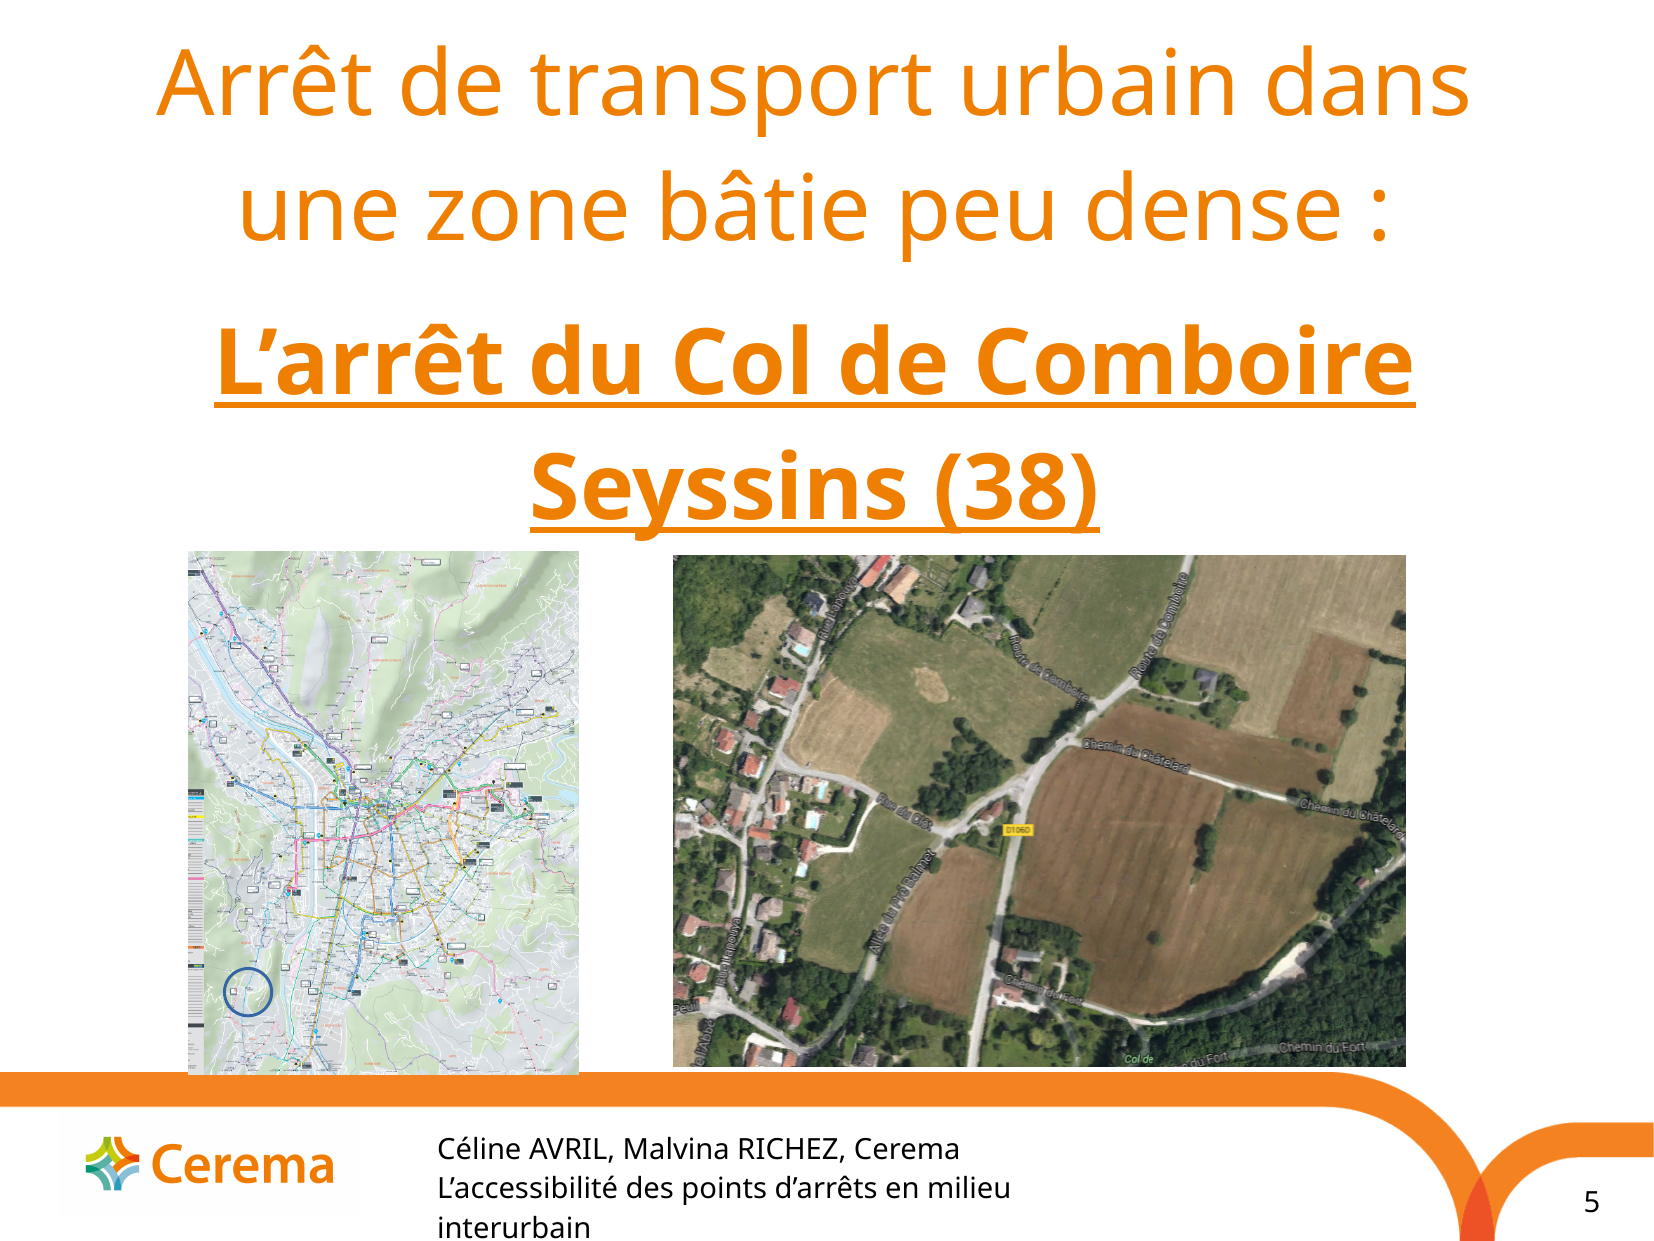

# Arrêt de transport urbain dans une zone bâtie peu dense : L’arrêt du Col de Comboire Seyssins (38)
5